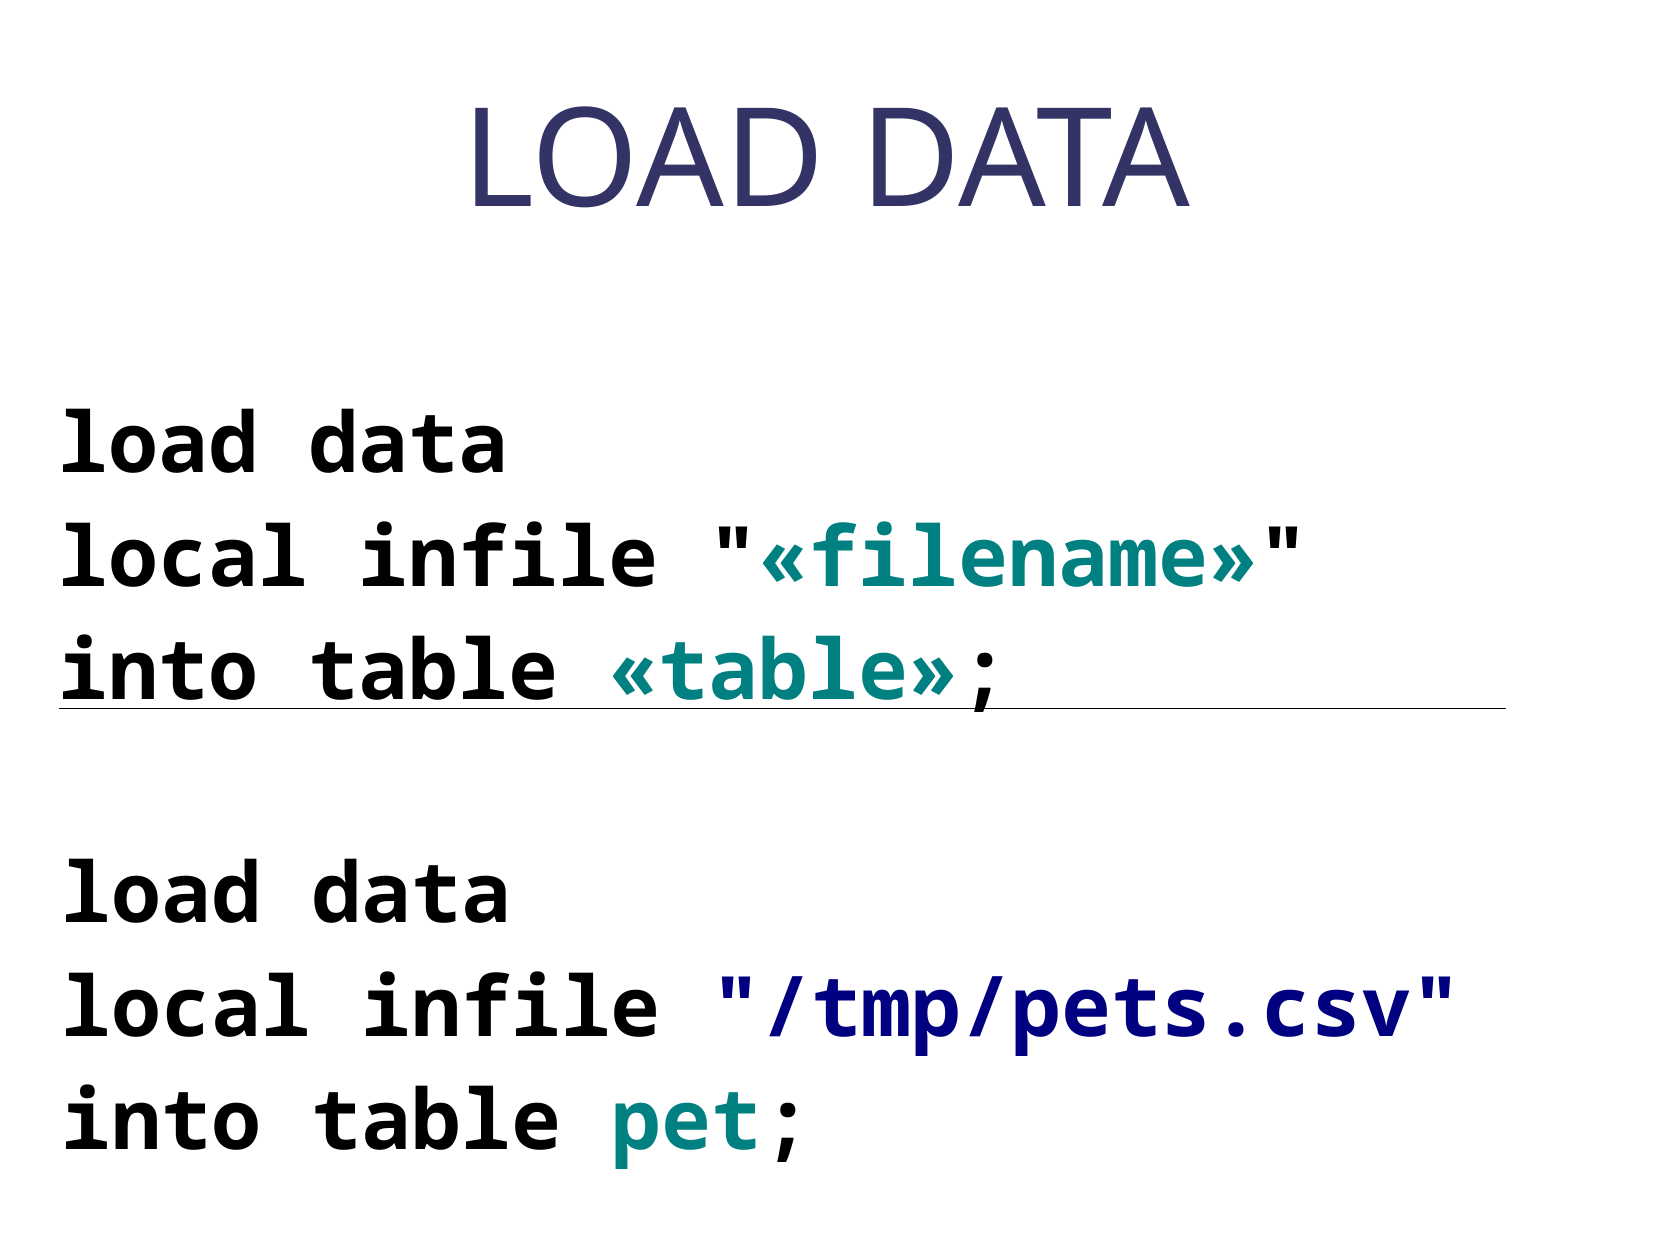

# LOAD DATA
load data
local infile "«filename»"
into table «table»;
load data
local infile "/tmp/pets.csv"
into table pet;